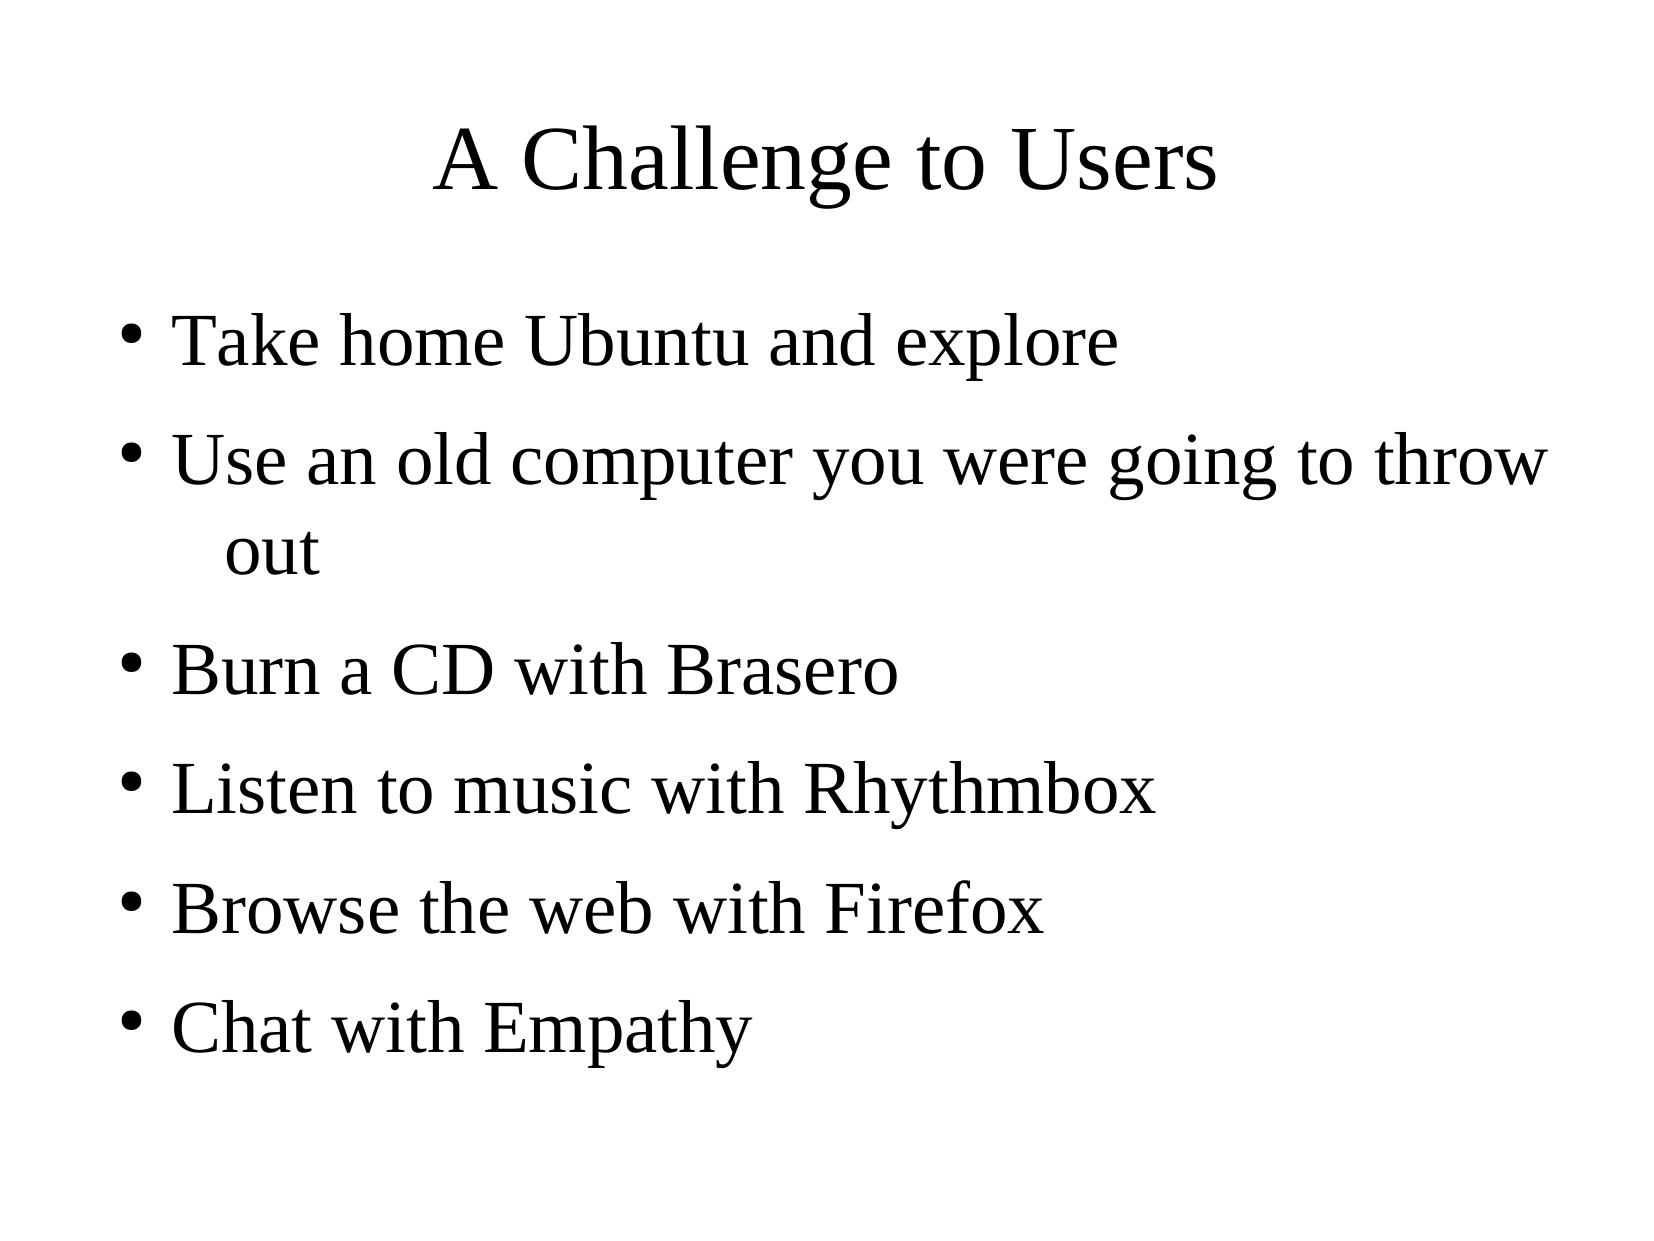

# A Challenge to Users
Take home Ubuntu and explore
Use an old computer you were going to throw out
Burn a CD with Brasero
Listen to music with Rhythmbox
Browse the web with Firefox
Chat with Empathy